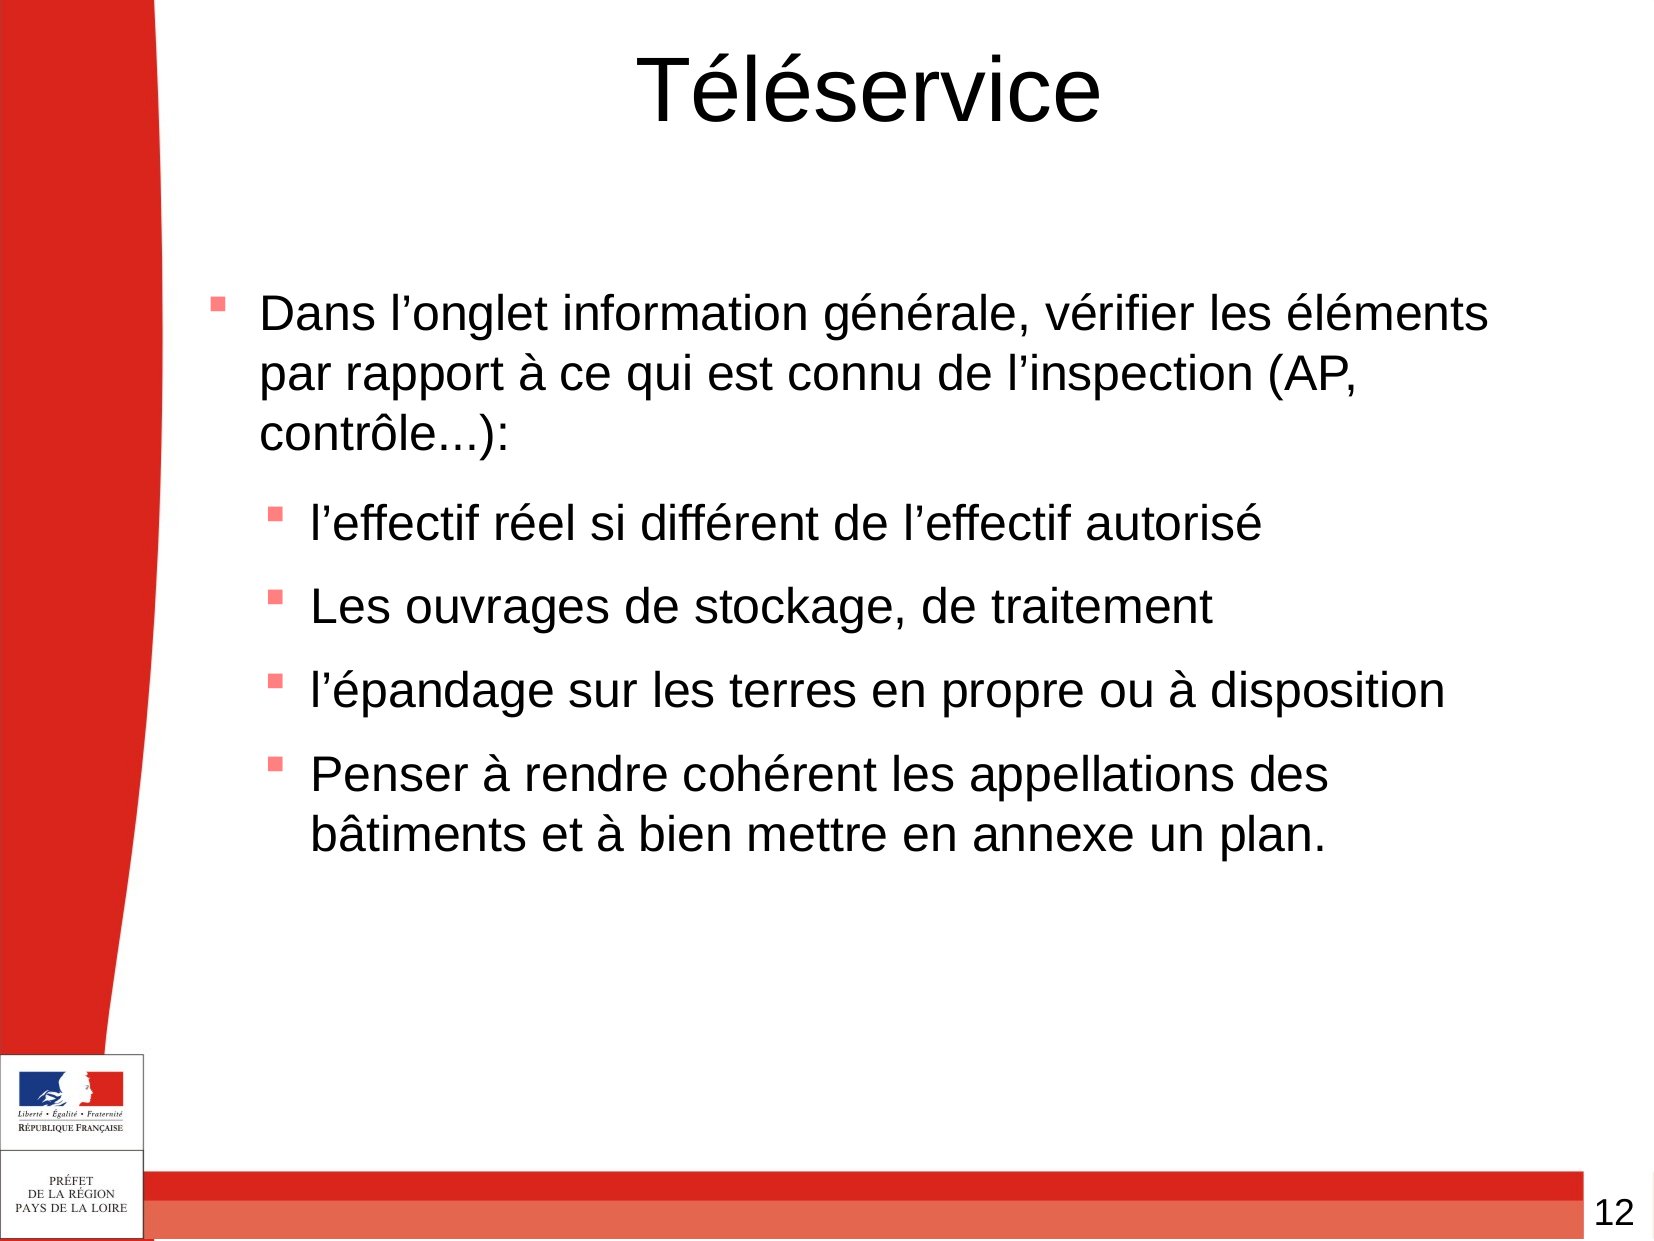

# Téléservice
Dans l’onglet information générale, vérifier les éléments par rapport à ce qui est connu de l’inspection (AP, contrôle...):
l’effectif réel si différent de l’effectif autorisé
Les ouvrages de stockage, de traitement
l’épandage sur les terres en propre ou à disposition
Penser à rendre cohérent les appellations des bâtiments et à bien mettre en annexe un plan.